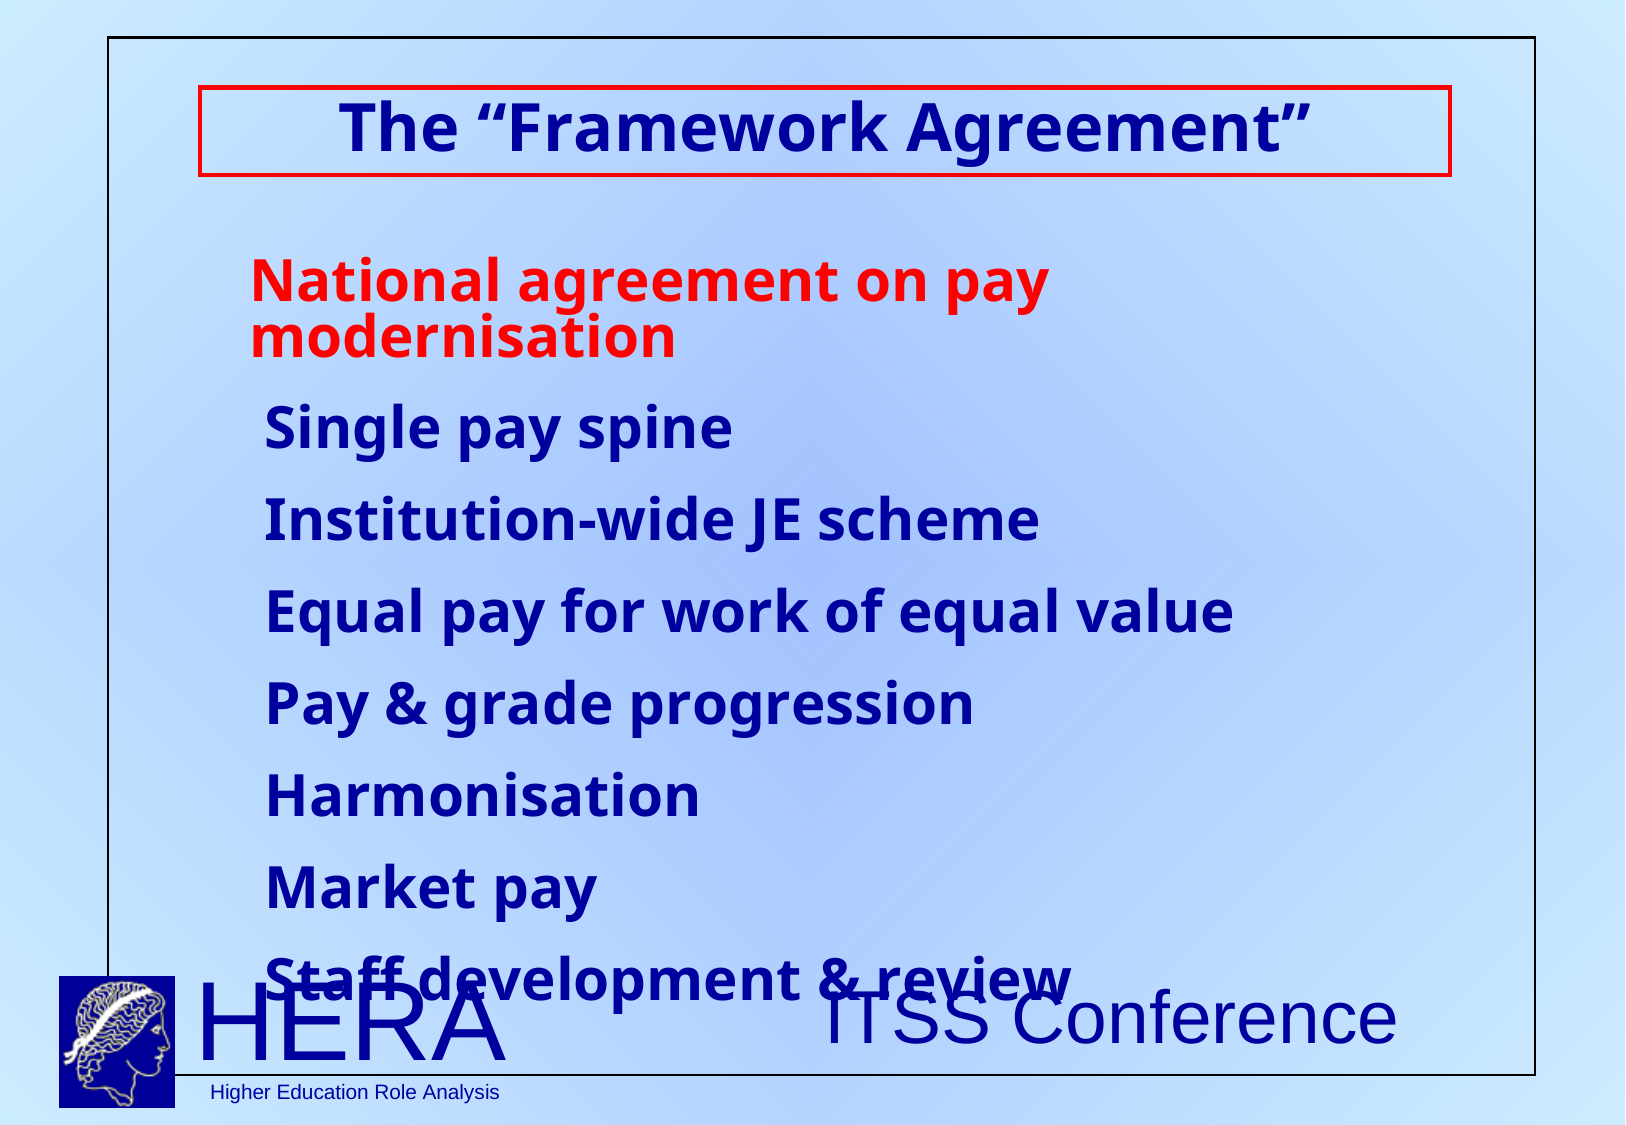

The “Framework Agreement”
National agreement on pay modernisation
 Single pay spine
 Institution-wide JE scheme
 Equal pay for work of equal value
 Pay & grade progression
 Harmonisation
 Market pay
 Staff development & review